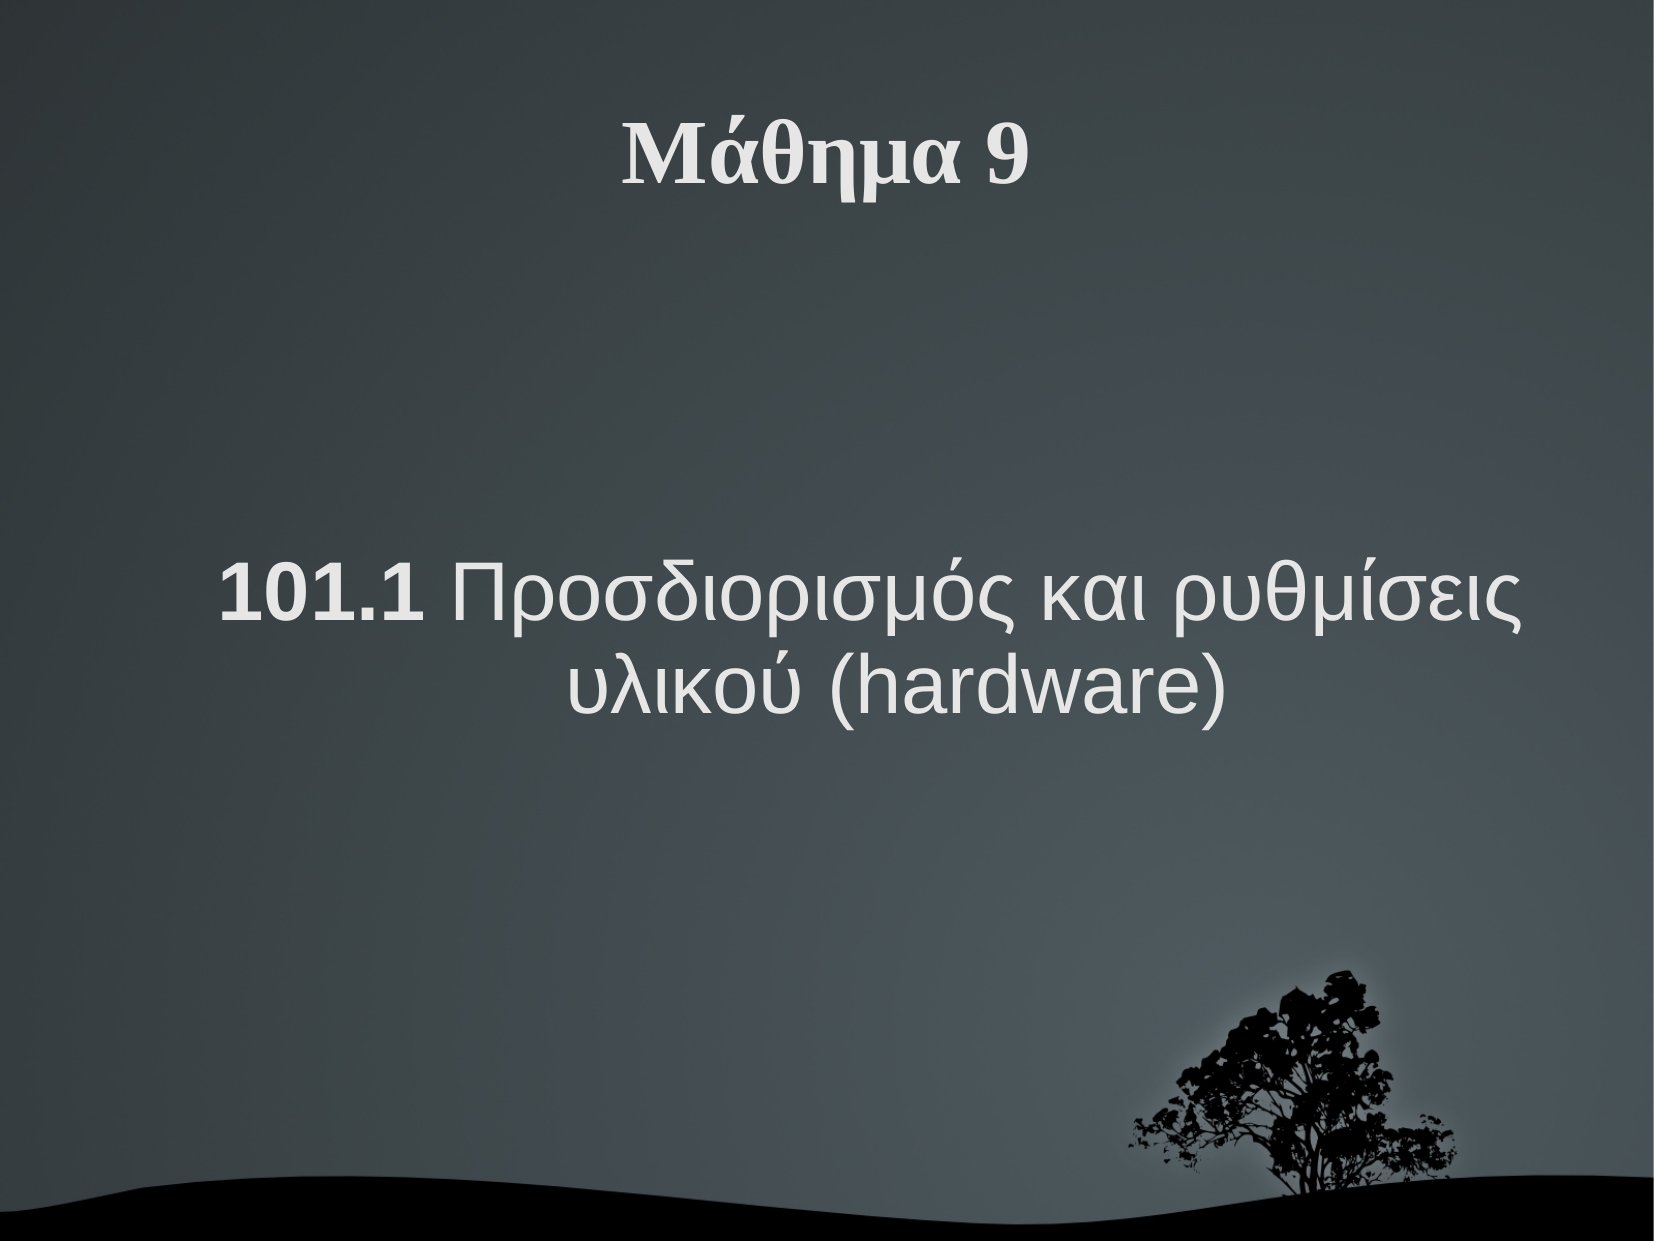

# Μάθημα 9
101.1 Προσδιορισμός και ρυθμίσεις υλικού (hardware)